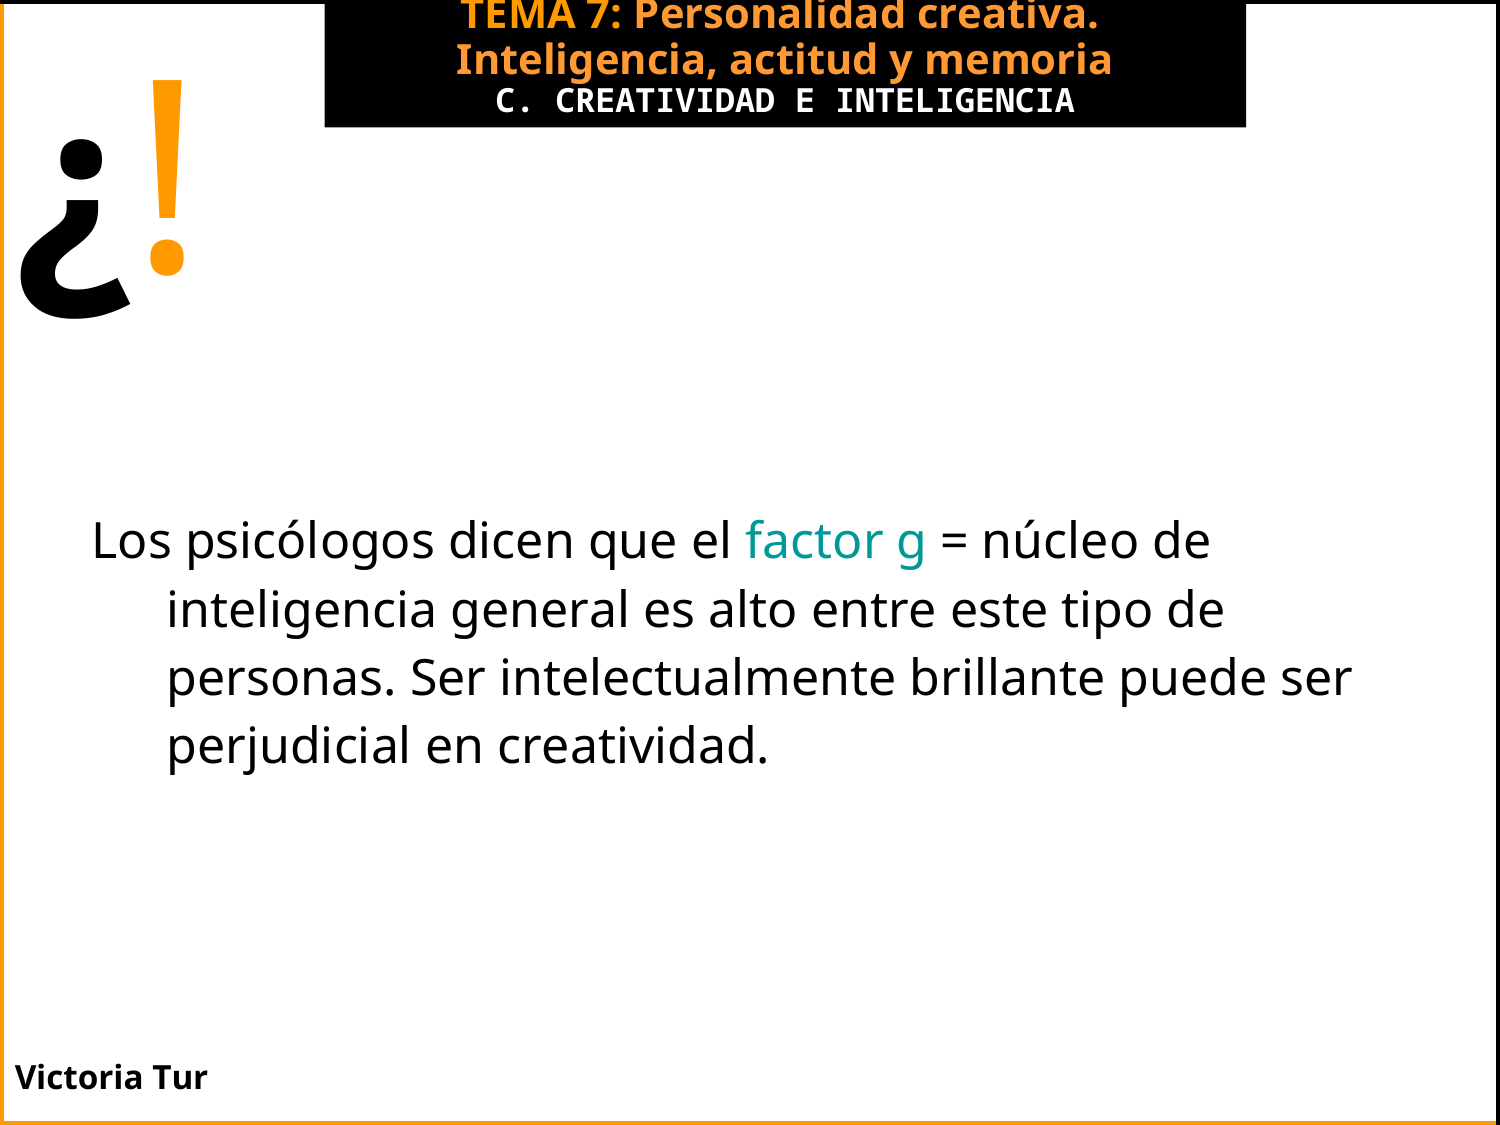

#
Los psicólogos dicen que el factor g = núcleo de inteligencia general es alto entre este tipo de personas. Ser intelectualmente brillante puede ser perjudicial en creatividad.